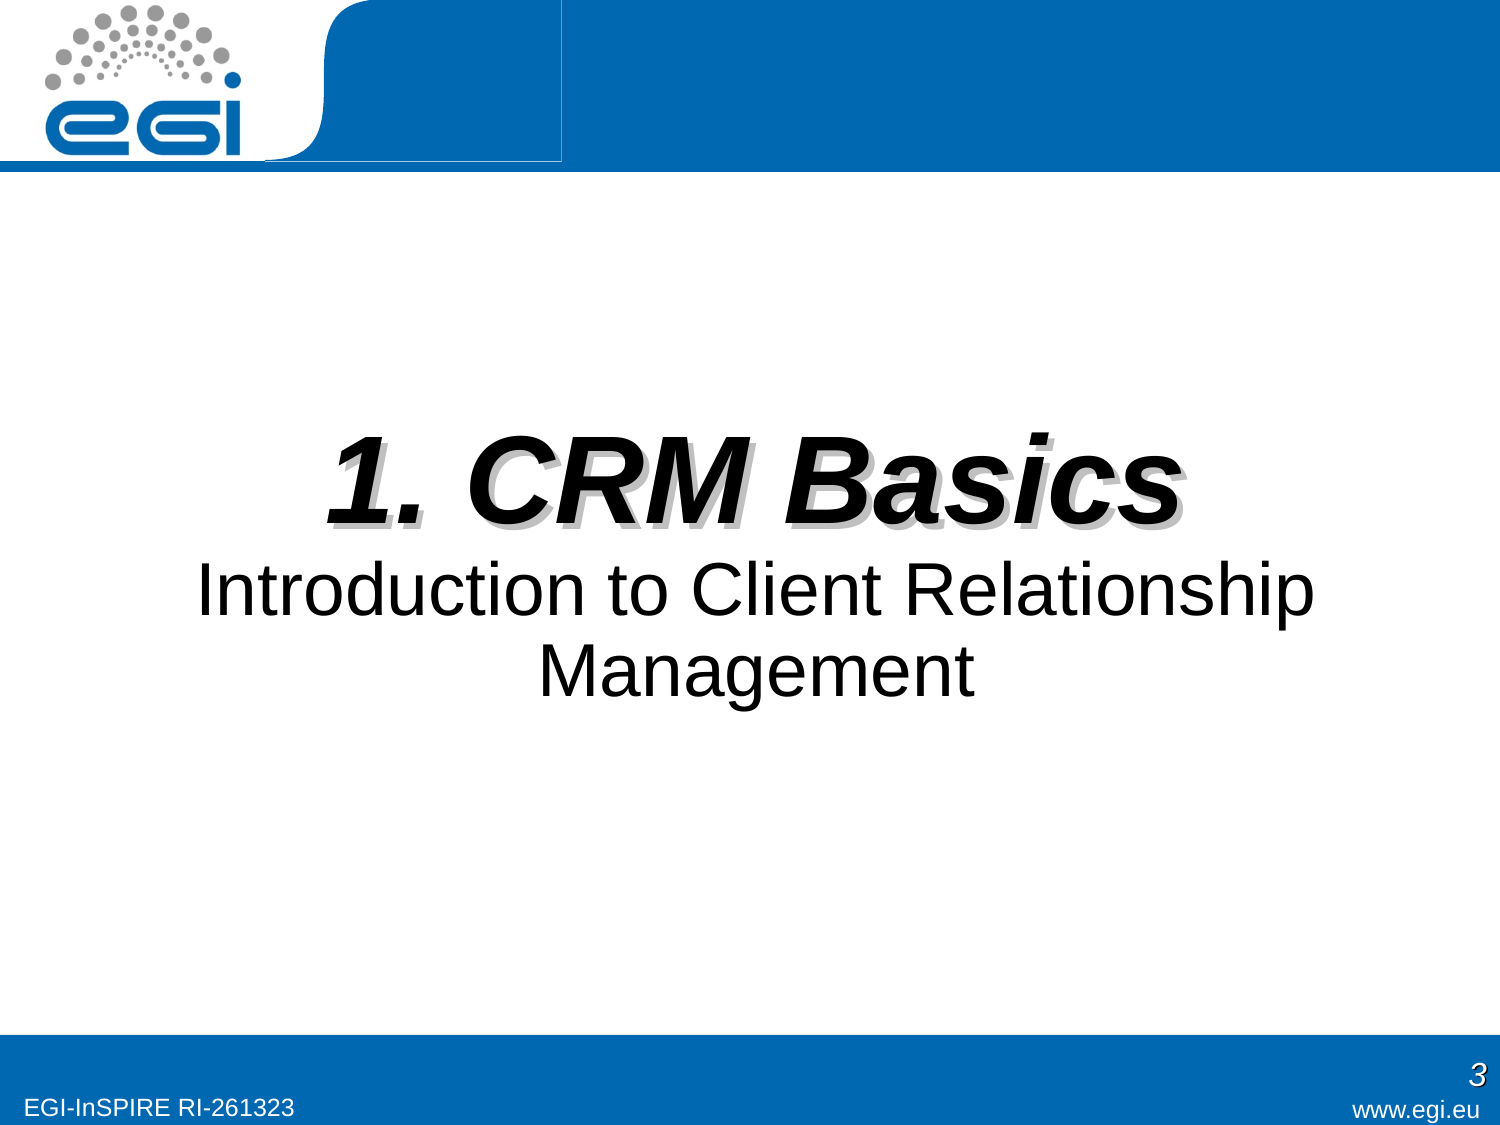

# 1. CRM Basics Introduction to Client Relationship Management
3